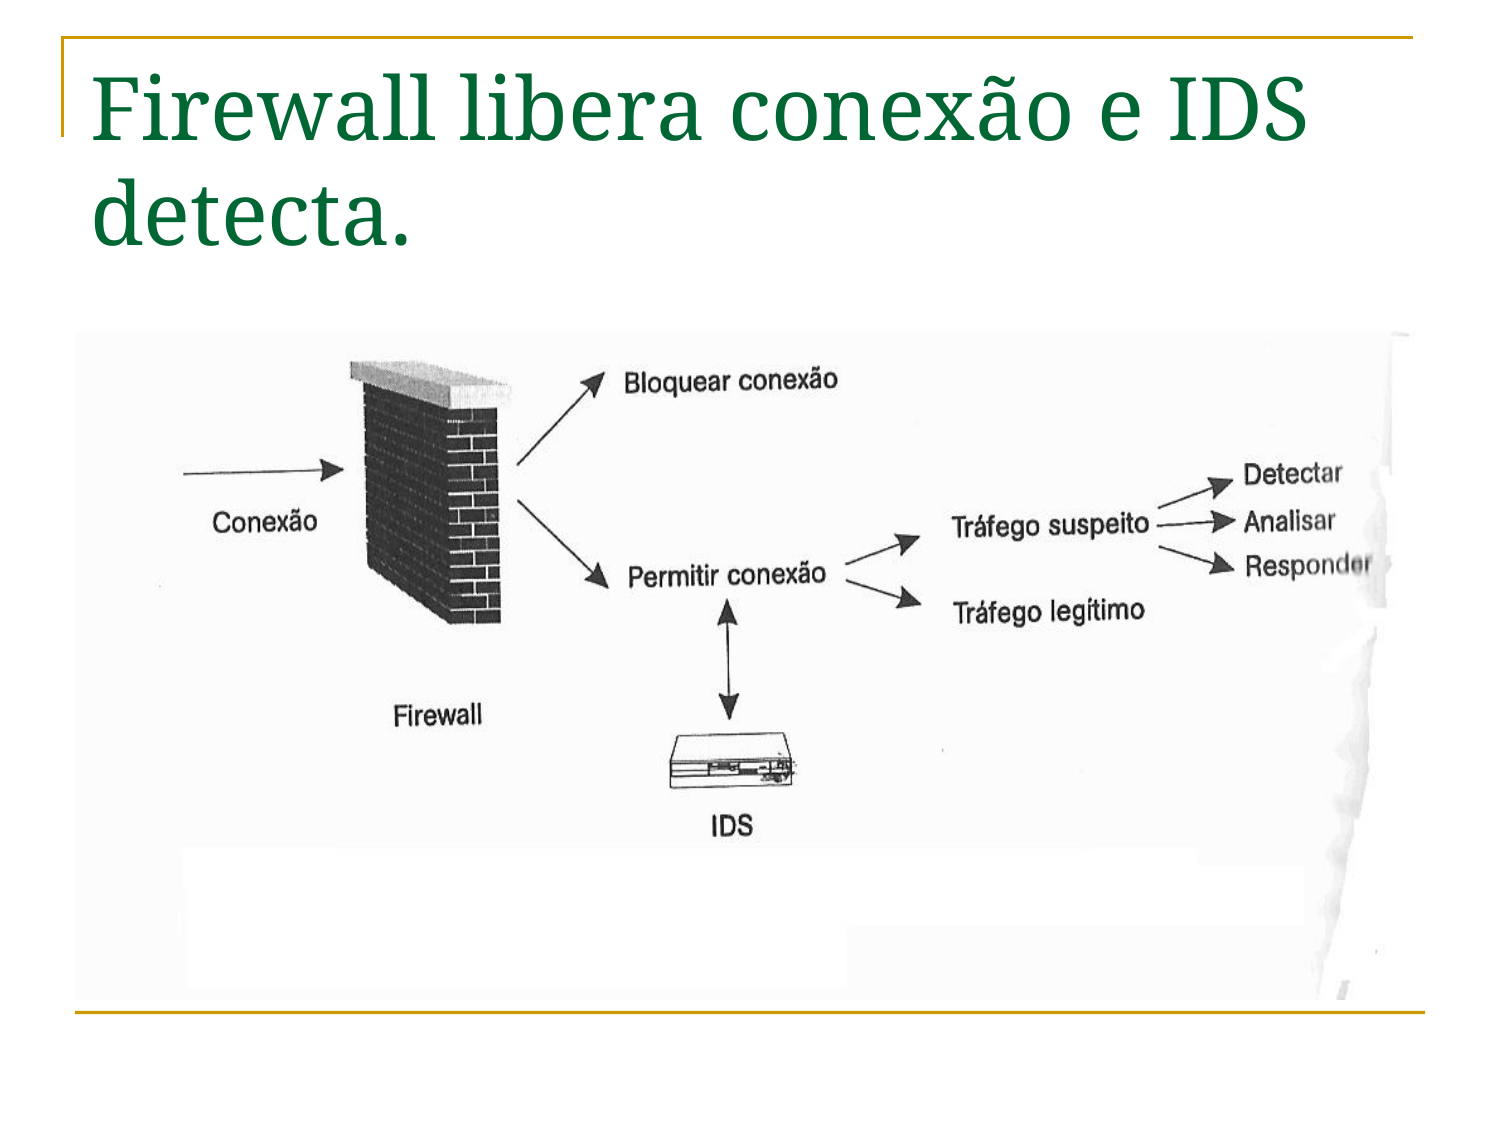

# Firewall libera conexão e IDS detecta.